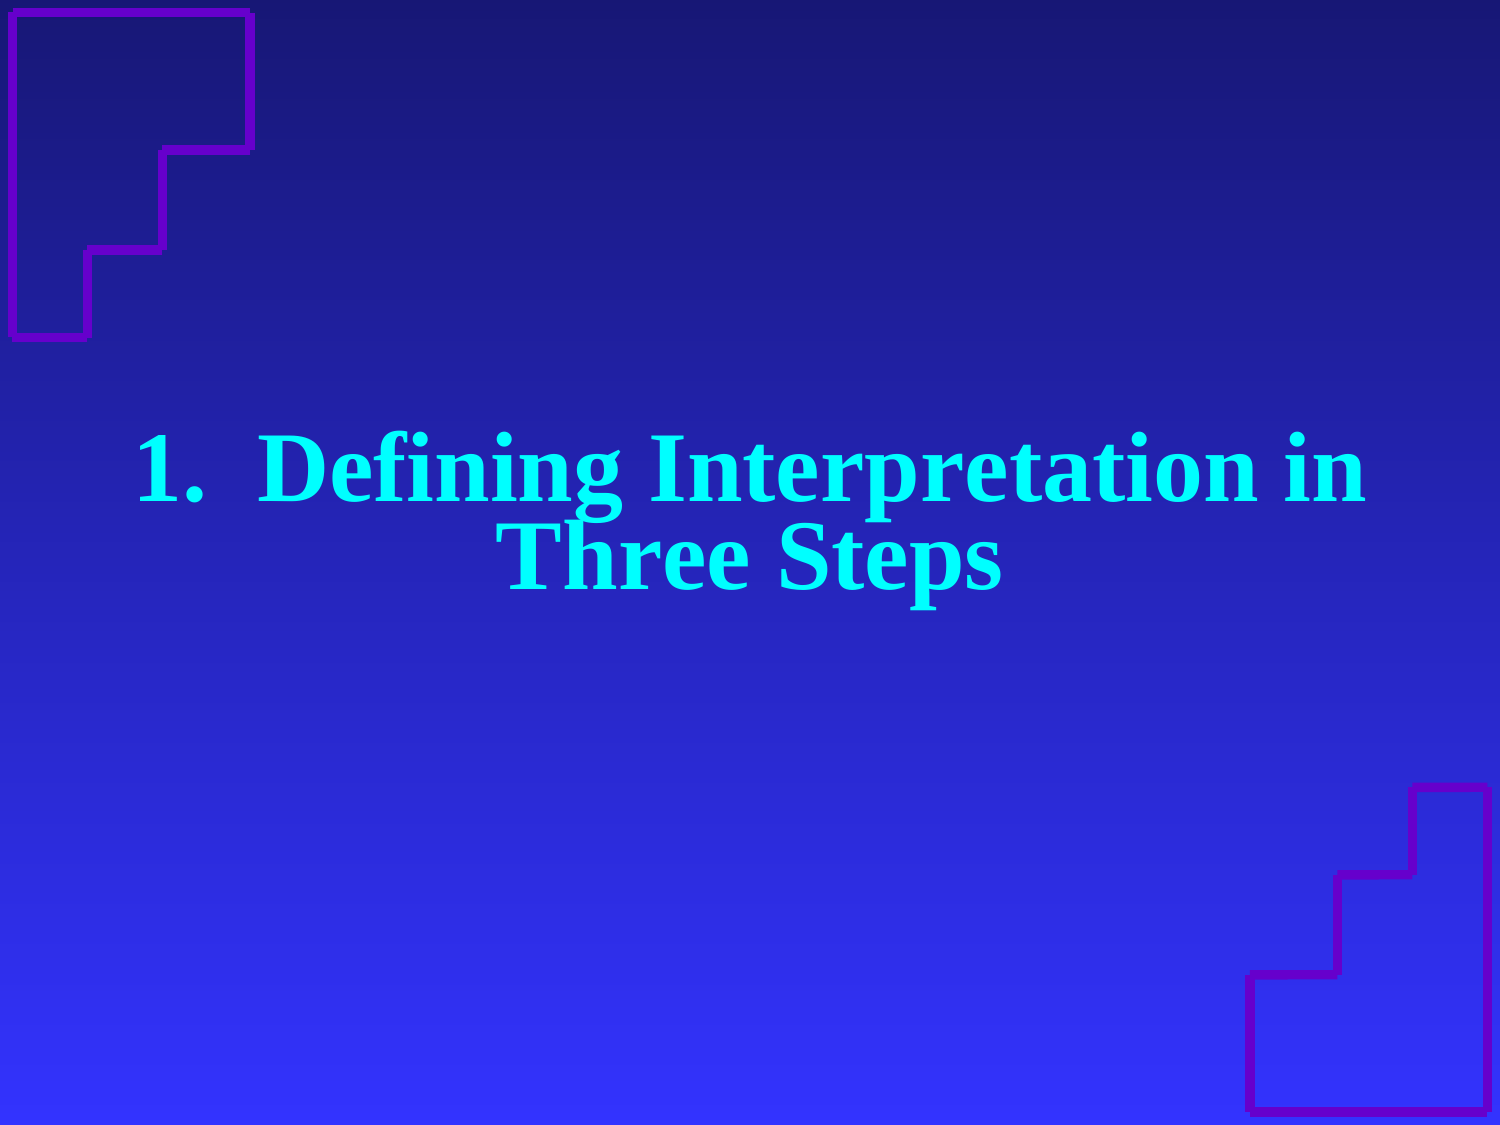

# 1. Defining Interpretation in Three Steps